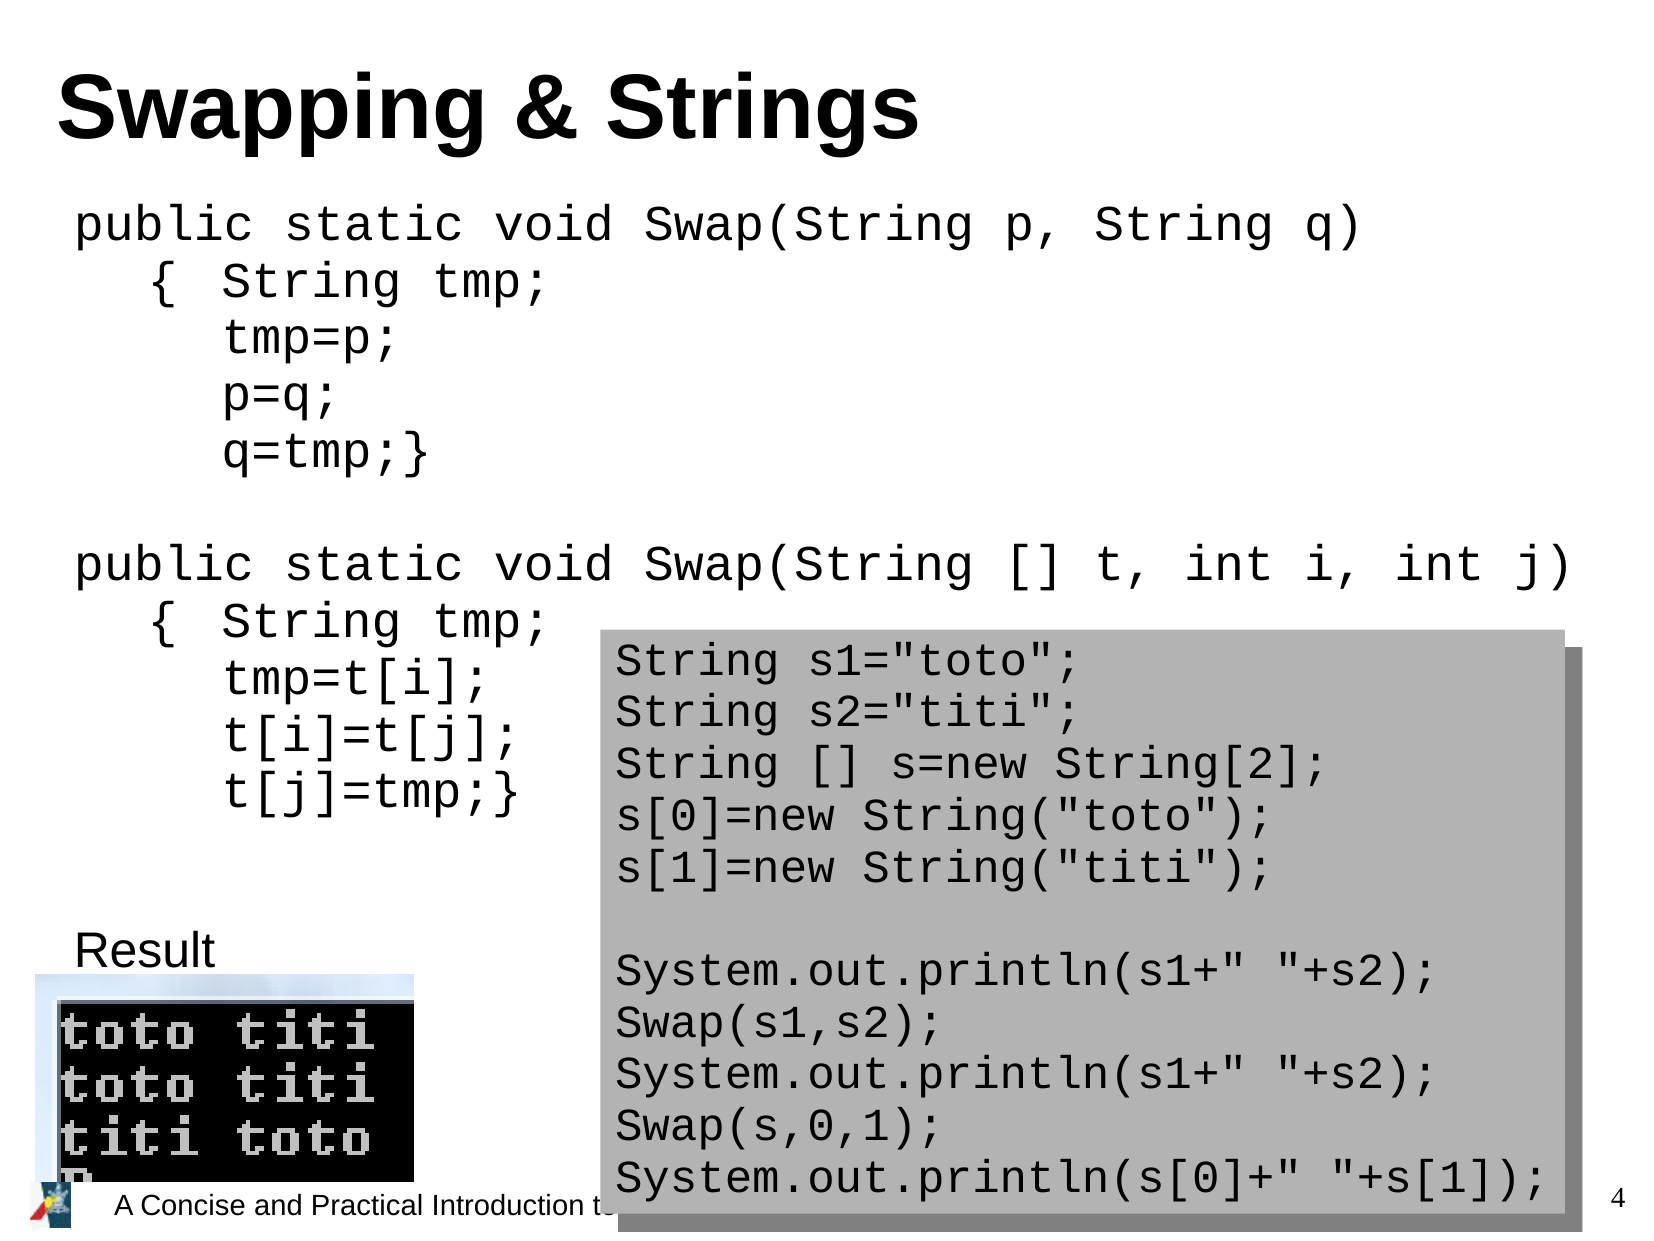

Swapping & Strings
public static void Swap(String p, String q)
	{	String tmp;
		tmp=p;
		p=q;
		q=tmp;}
public static void Swap(String [] t, int i, int j)
	{	String tmp;
		tmp=t[i];
		t[i]=t[j];
		t[j]=tmp;}
String s1="toto";
String s2="titi";
String [] s=new String[2];
s[0]=new String("toto");
s[1]=new String("titi");
System.out.println(s1+" "+s2);
Swap(s1,s2);
System.out.println(s1+" "+s2);
Swap(s,0,1);
System.out.println(s[0]+" "+s[1]);
Result